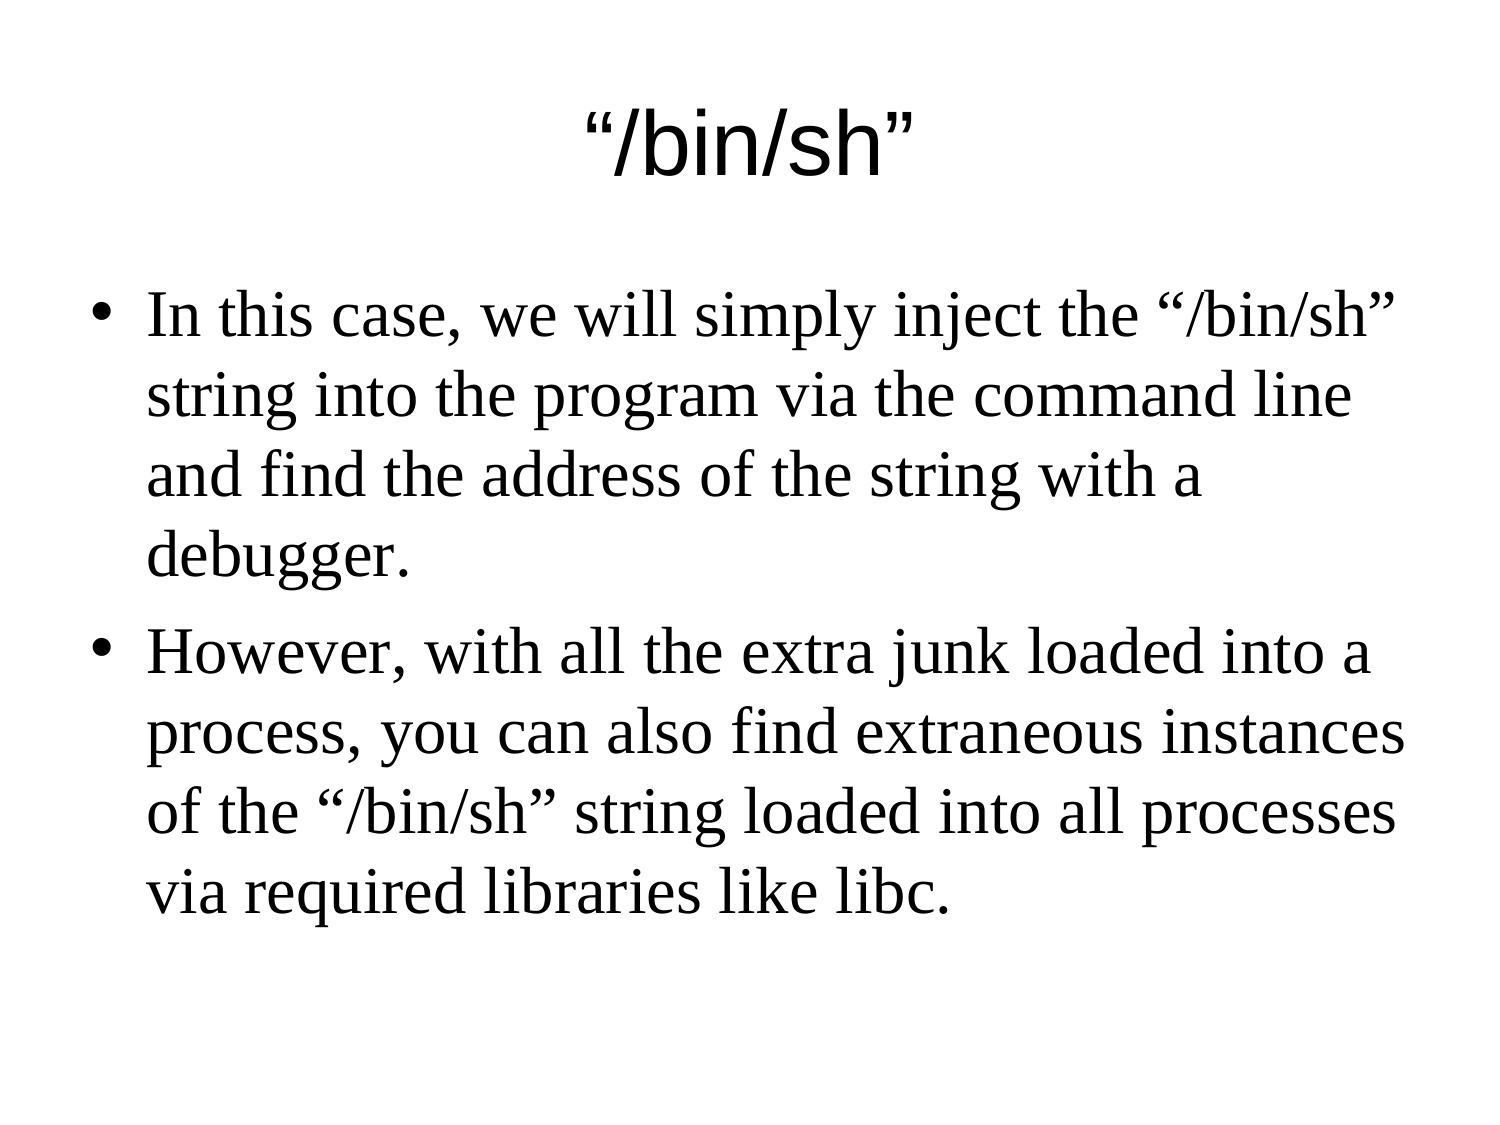

# “/bin/sh”
In this case, we will simply inject the “/bin/sh” string into the program via the command line and find the address of the string with a debugger.
However, with all the extra junk loaded into a process, you can also find extraneous instances of the “/bin/sh” string loaded into all processes via required libraries like libc.